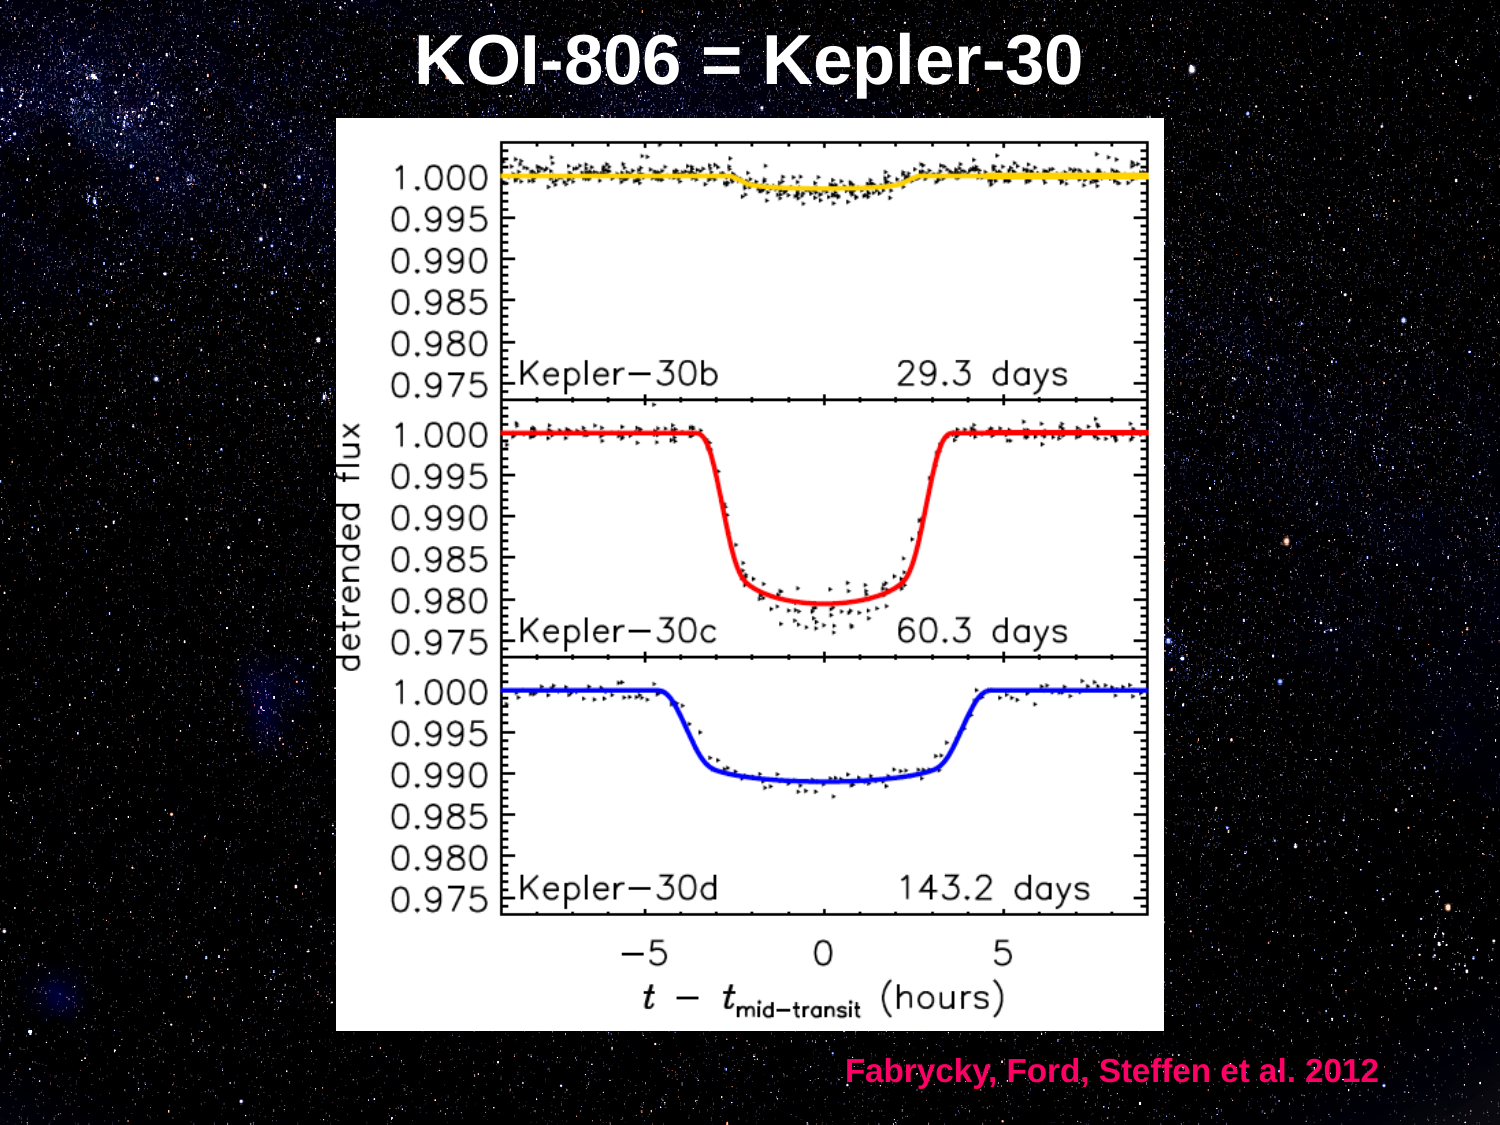

# KOI-806 = Kepler-30
Fabrycky, Ford, Steffen et al. 2012